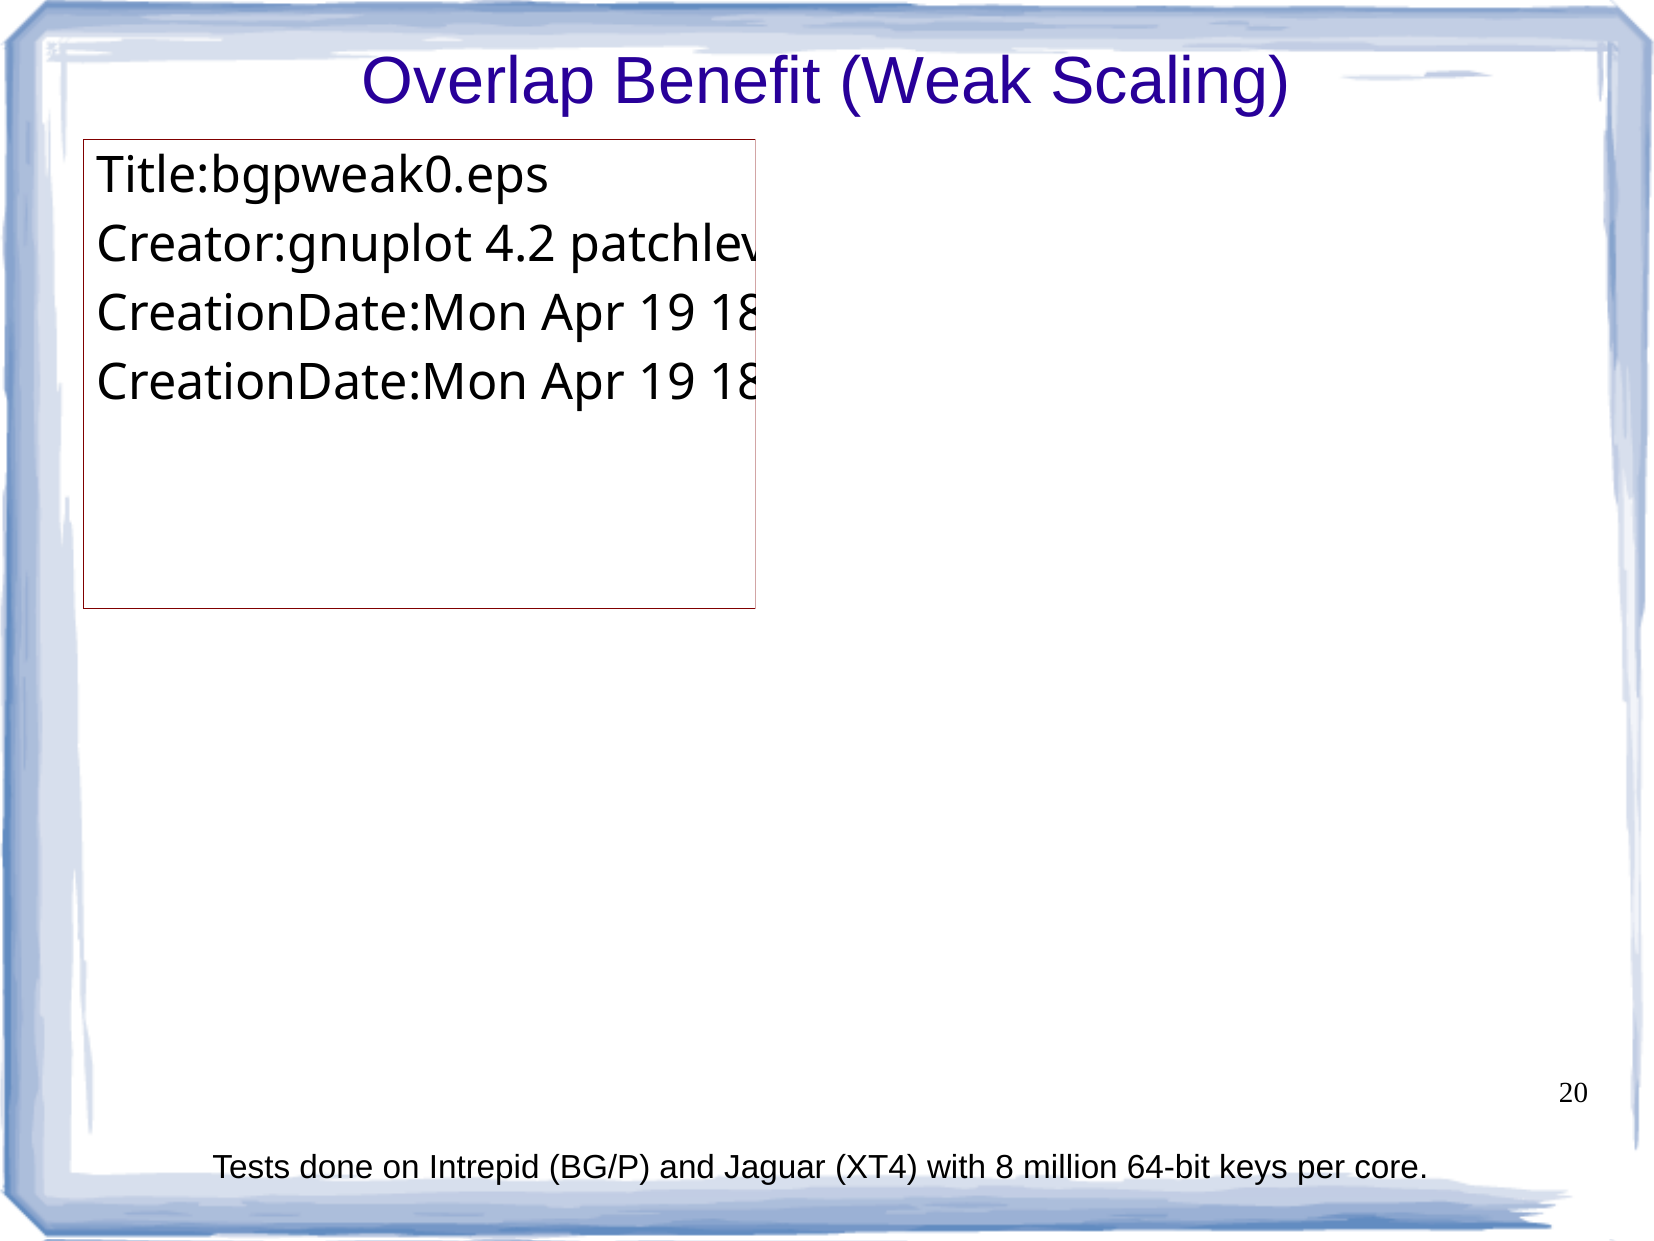

# Overlap Benefit (Weak Scaling)
20
Tests done on Intrepid (BG/P) and Jaguar (XT4) with 8 million 64-bit keys per core.